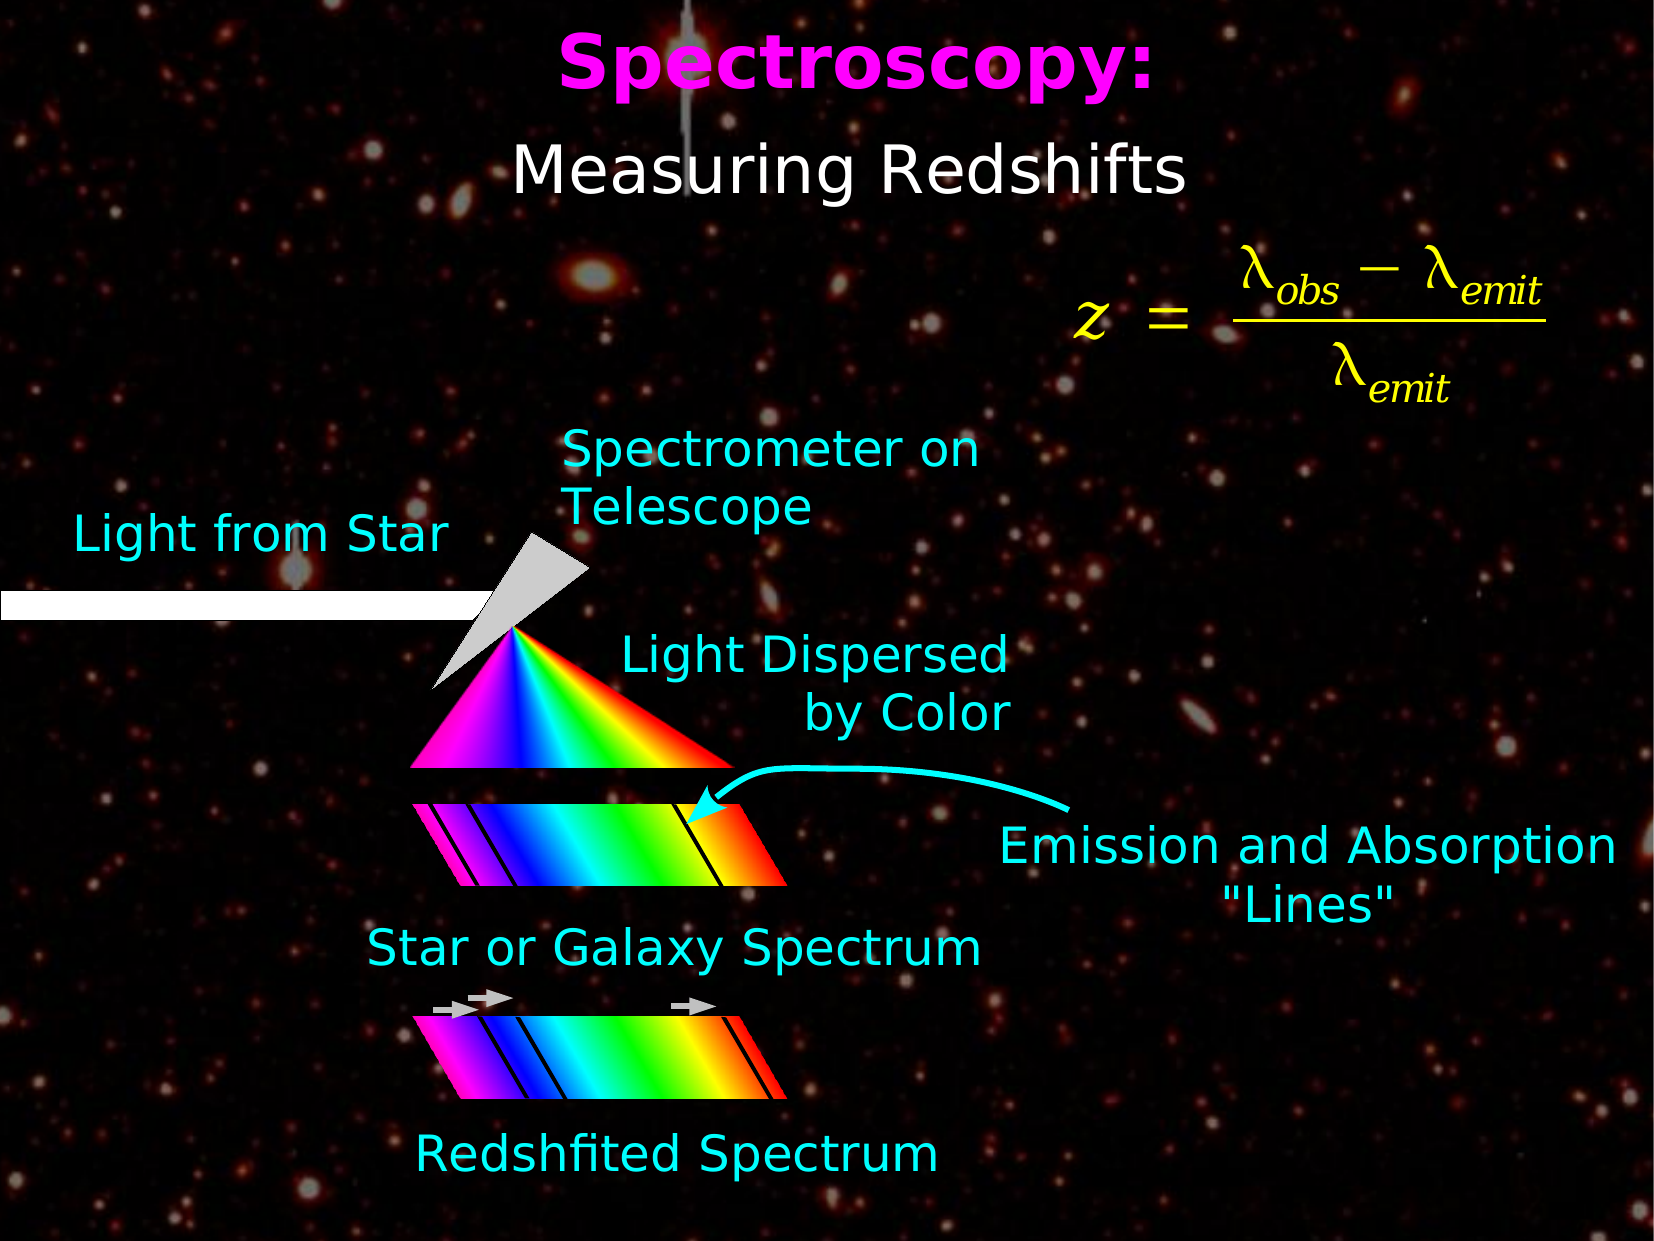

Spectroscopy:
Measuring Redshifts
Spectrometer on
Telescope
Light from Star
Light Dispersed
by Color
Emission and Absorption
"Lines"
Star or Galaxy Spectrum
Redshfited Spectrum